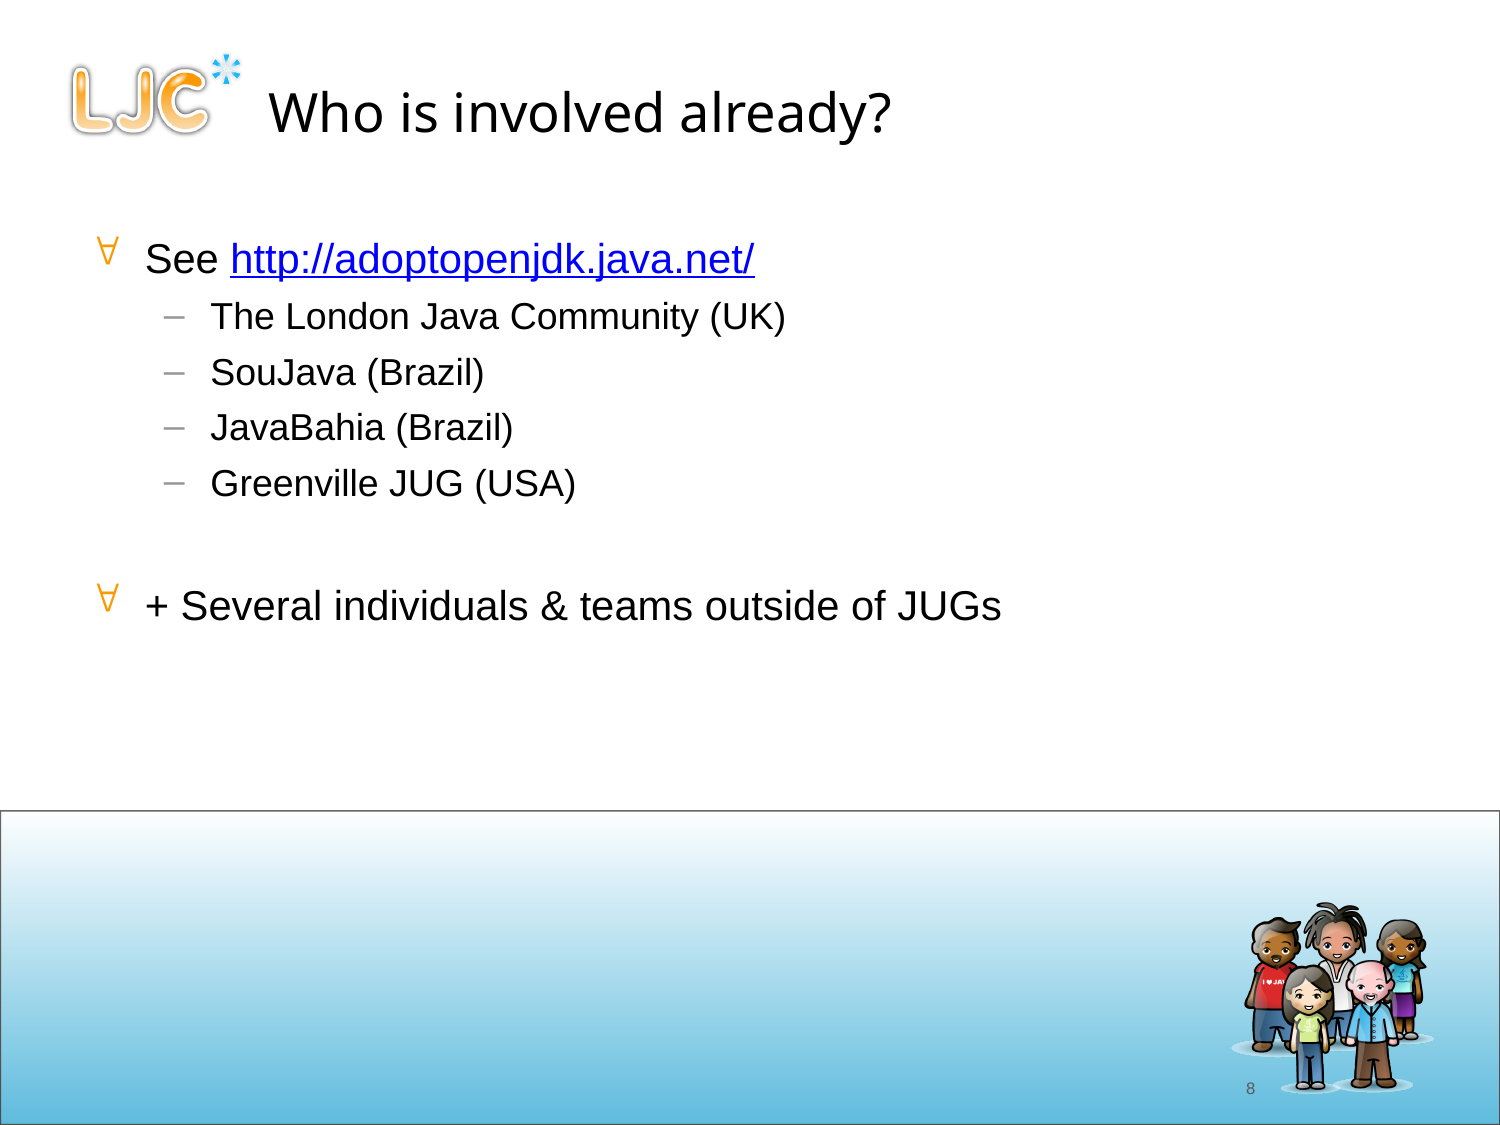

# Who is involved already?
See http://adoptopenjdk.java.net/
The London Java Community (UK)
SouJava (Brazil)
JavaBahia (Brazil)
Greenville JUG (USA)
+ Several individuals & teams outside of JUGs
8